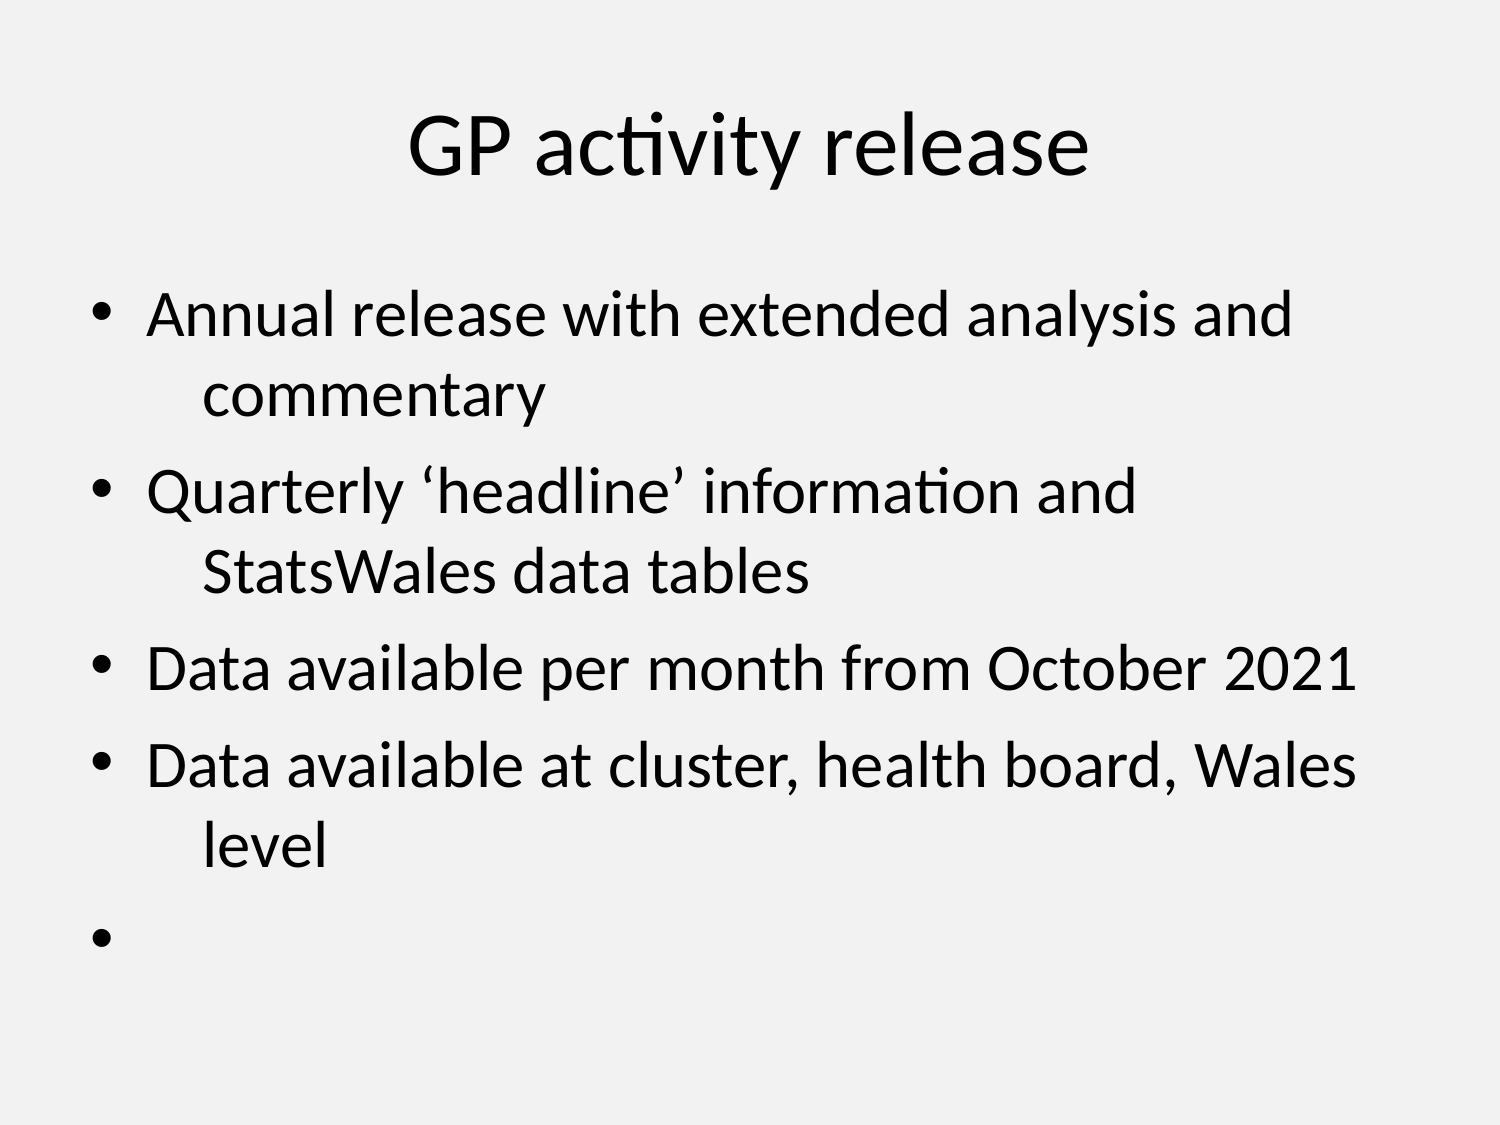

GP activity release
# Annual release with extended analysis and commentary
Quarterly ‘headline’ information and StatsWales data tables
Data available per month from October 2021
Data available at cluster, health board, Wales level